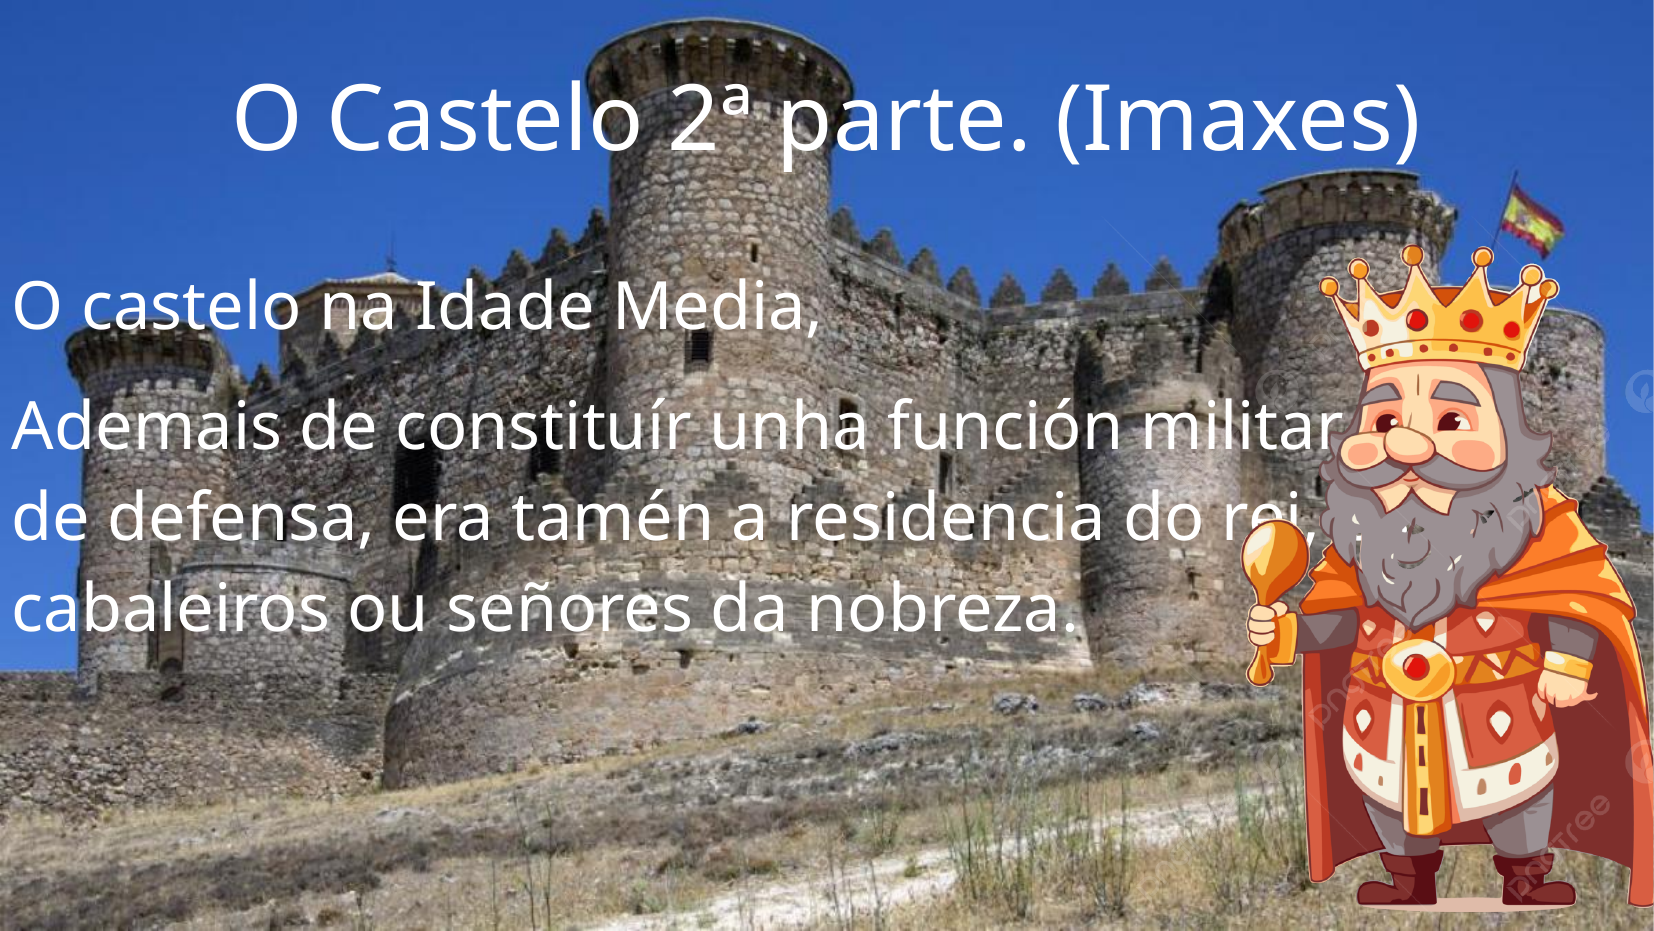

# O Castelo 2ª parte. (Imaxes)
O castelo na Idade Media,
Ademais de constituír unha función militar de defensa, era tamén a residencia do rei, os cabaleiros ou señores da nobreza.